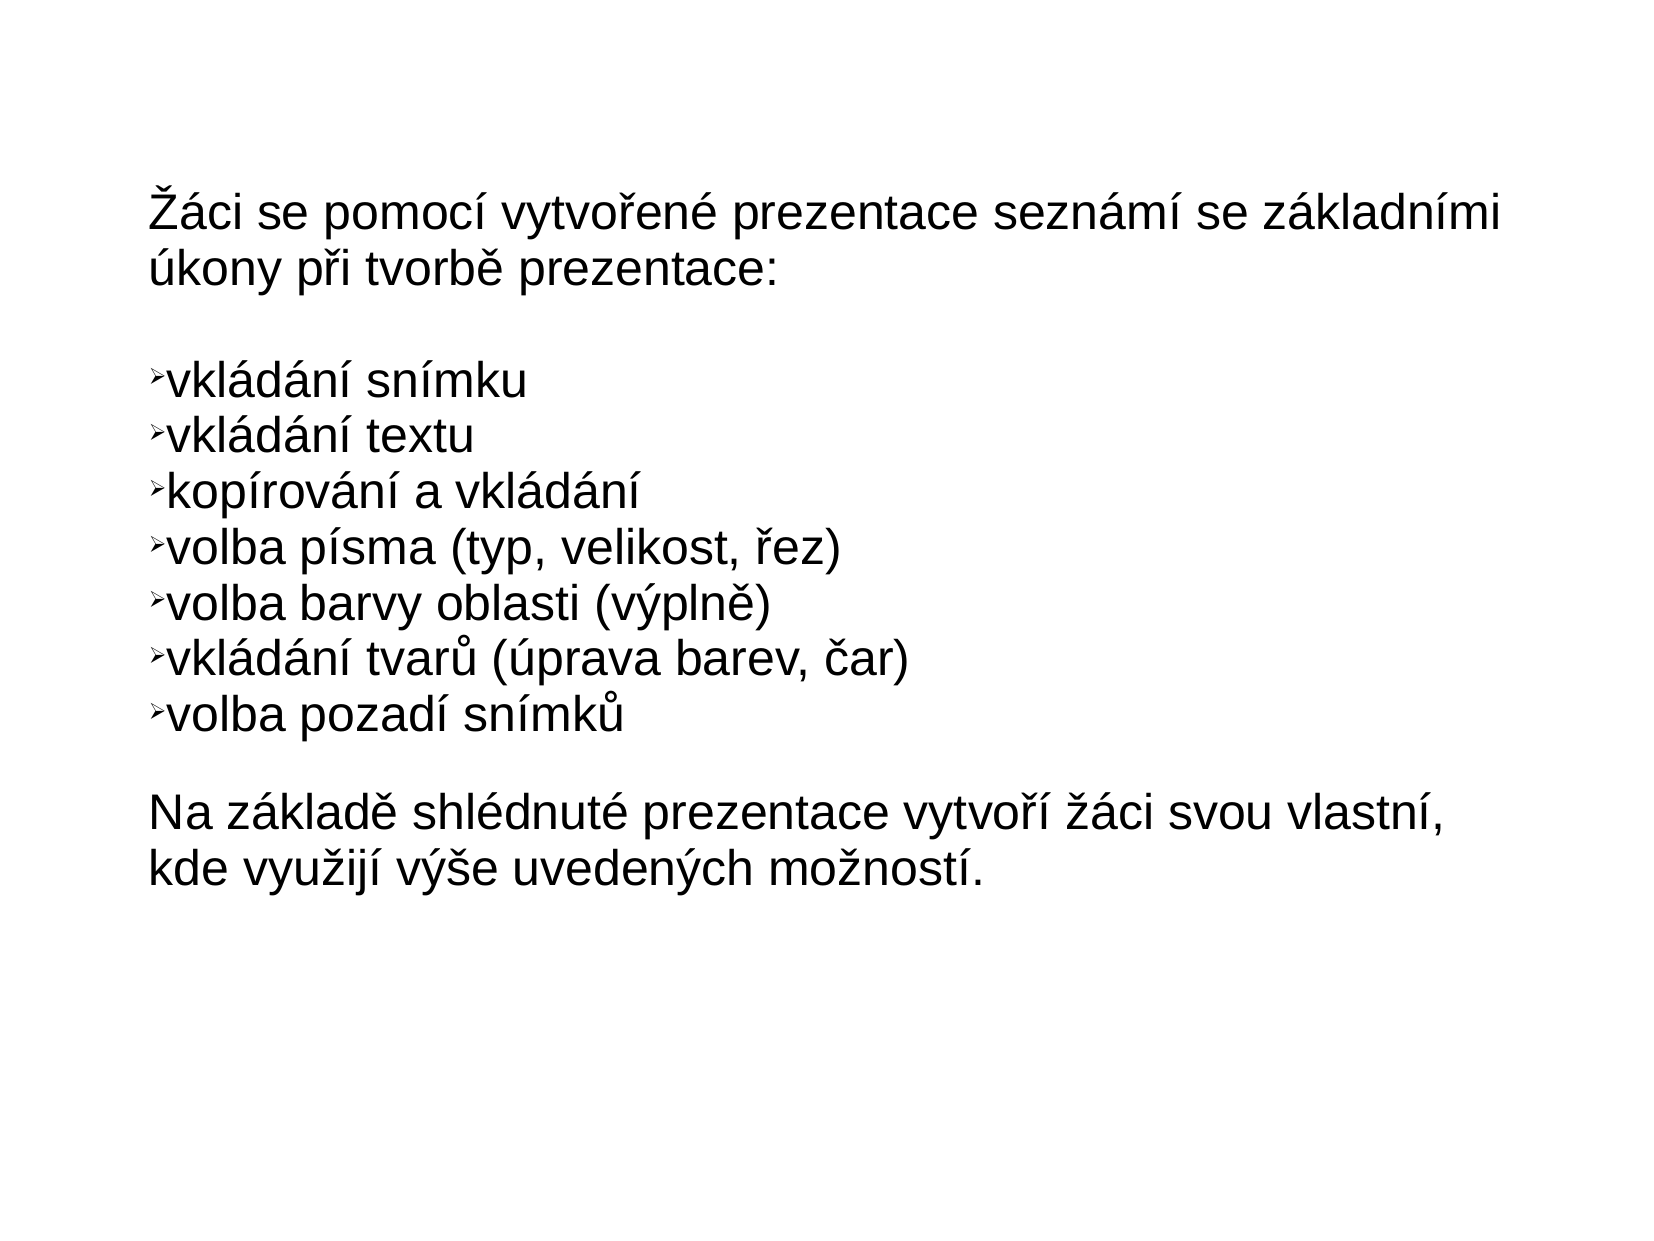

Žáci se pomocí vytvořené prezentace seznámí se základními úkony při tvorbě prezentace:
vkládání snímku
vkládání textu
kopírování a vkládání
volba písma (typ, velikost, řez)
volba barvy oblasti (výplně)
vkládání tvarů (úprava barev, čar)
volba pozadí snímků
Na základě shlédnuté prezentace vytvoří žáci svou vlastní, kde využijí výše uvedených možností.